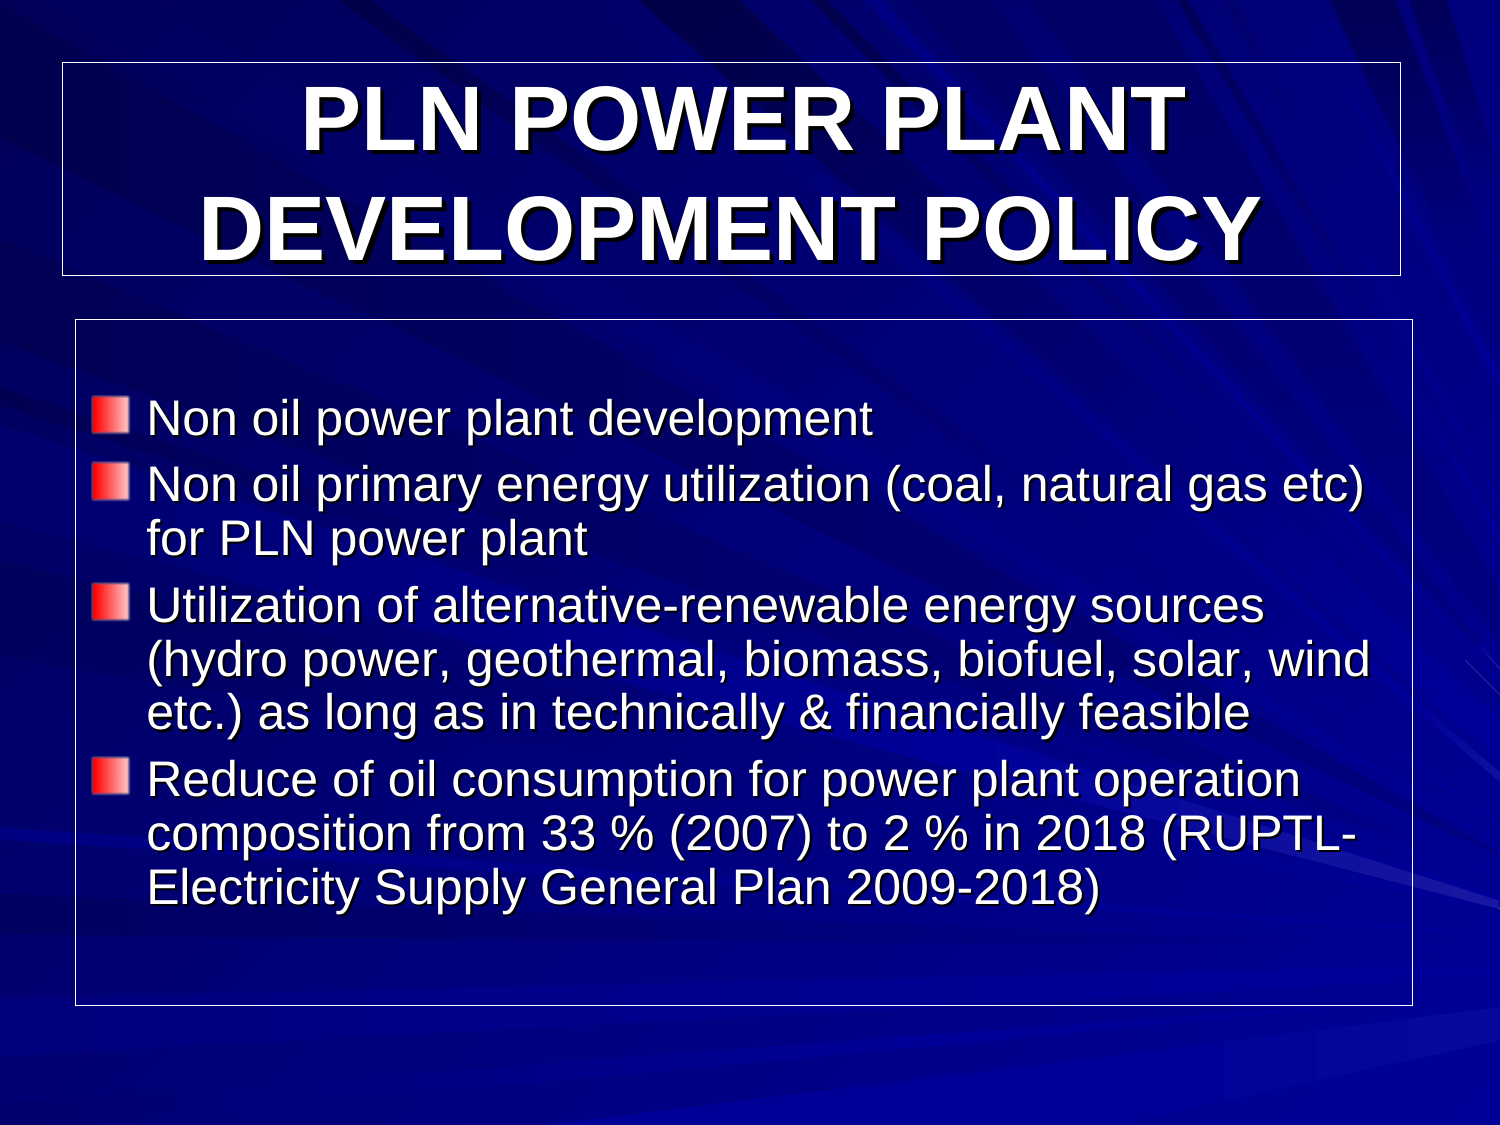

# PLN POWER PLANT DEVELOPMENT POLICY
Non oil power plant development
Non oil primary energy utilization (coal, natural gas etc) for PLN power plant
Utilization of alternative-renewable energy sources (hydro power, geothermal, biomass, biofuel, solar, wind etc.) as long as in technically & financially feasible
Reduce of oil consumption for power plant operation composition from 33 % (2007) to 2 % in 2018 (RUPTL- Electricity Supply General Plan 2009-2018)